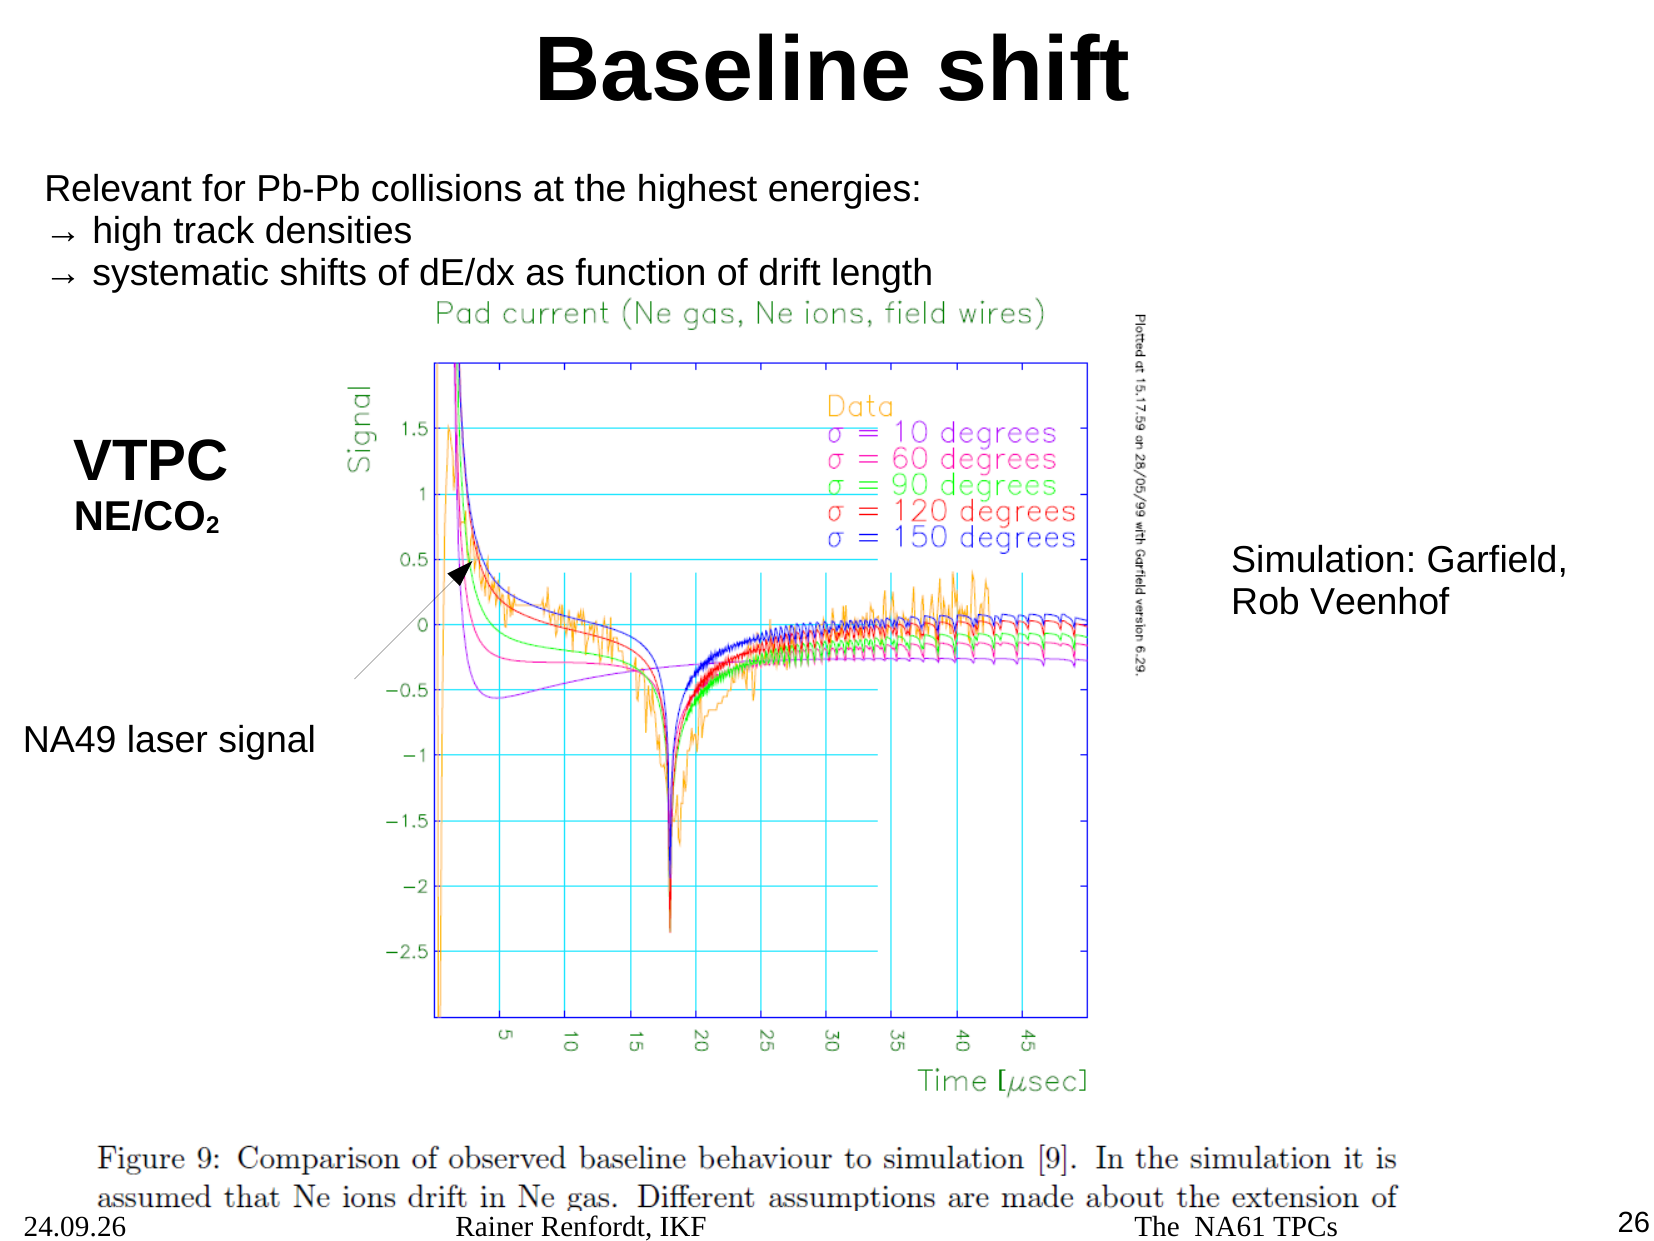

# Baseline shift
Relevant for Pb-Pb collisions at the highest energies:
→ high track densities
→ systematic shifts of dE/dx as function of drift length
VTPC
NE/CO2
Simulation: Garfield,
Rob Veenhof
NA49 laser signal